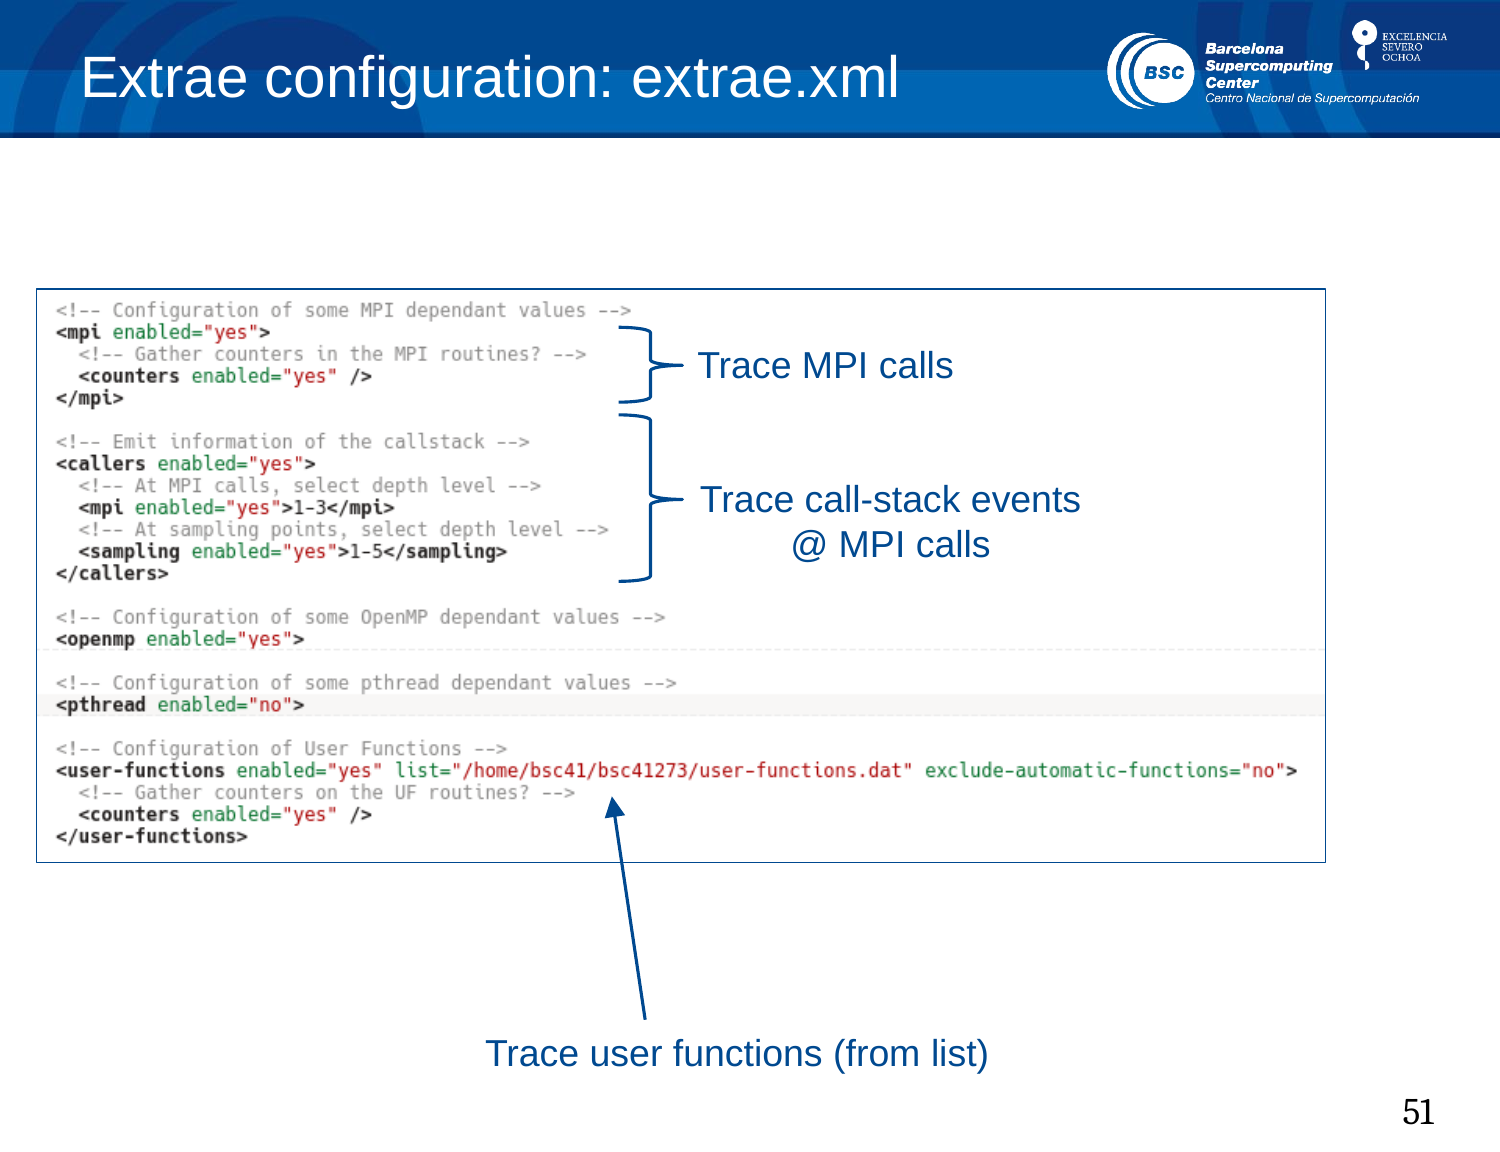

# Extrae configuration: extrae.xml
Trace MPI calls
Trace call-stack events @ MPI calls
Trace user functions (from list)